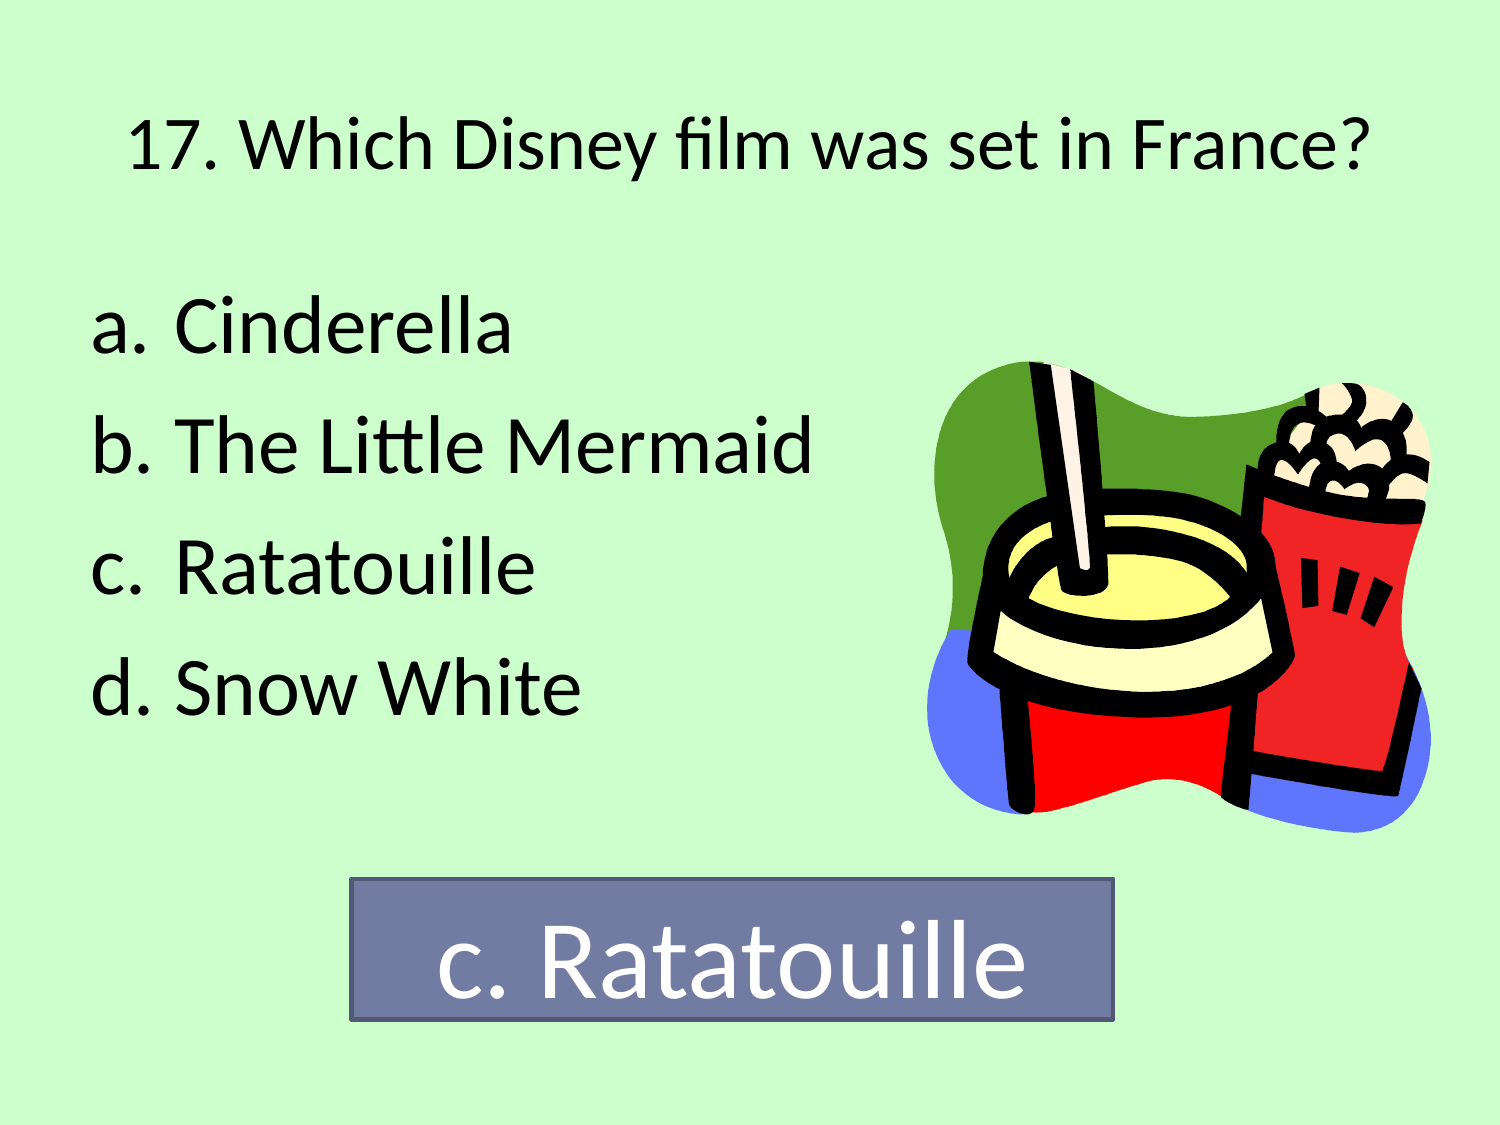

# 17. Which Disney film was set in France?
Cinderella
The Little Mermaid
Ratatouille
Snow White
c. Ratatouille